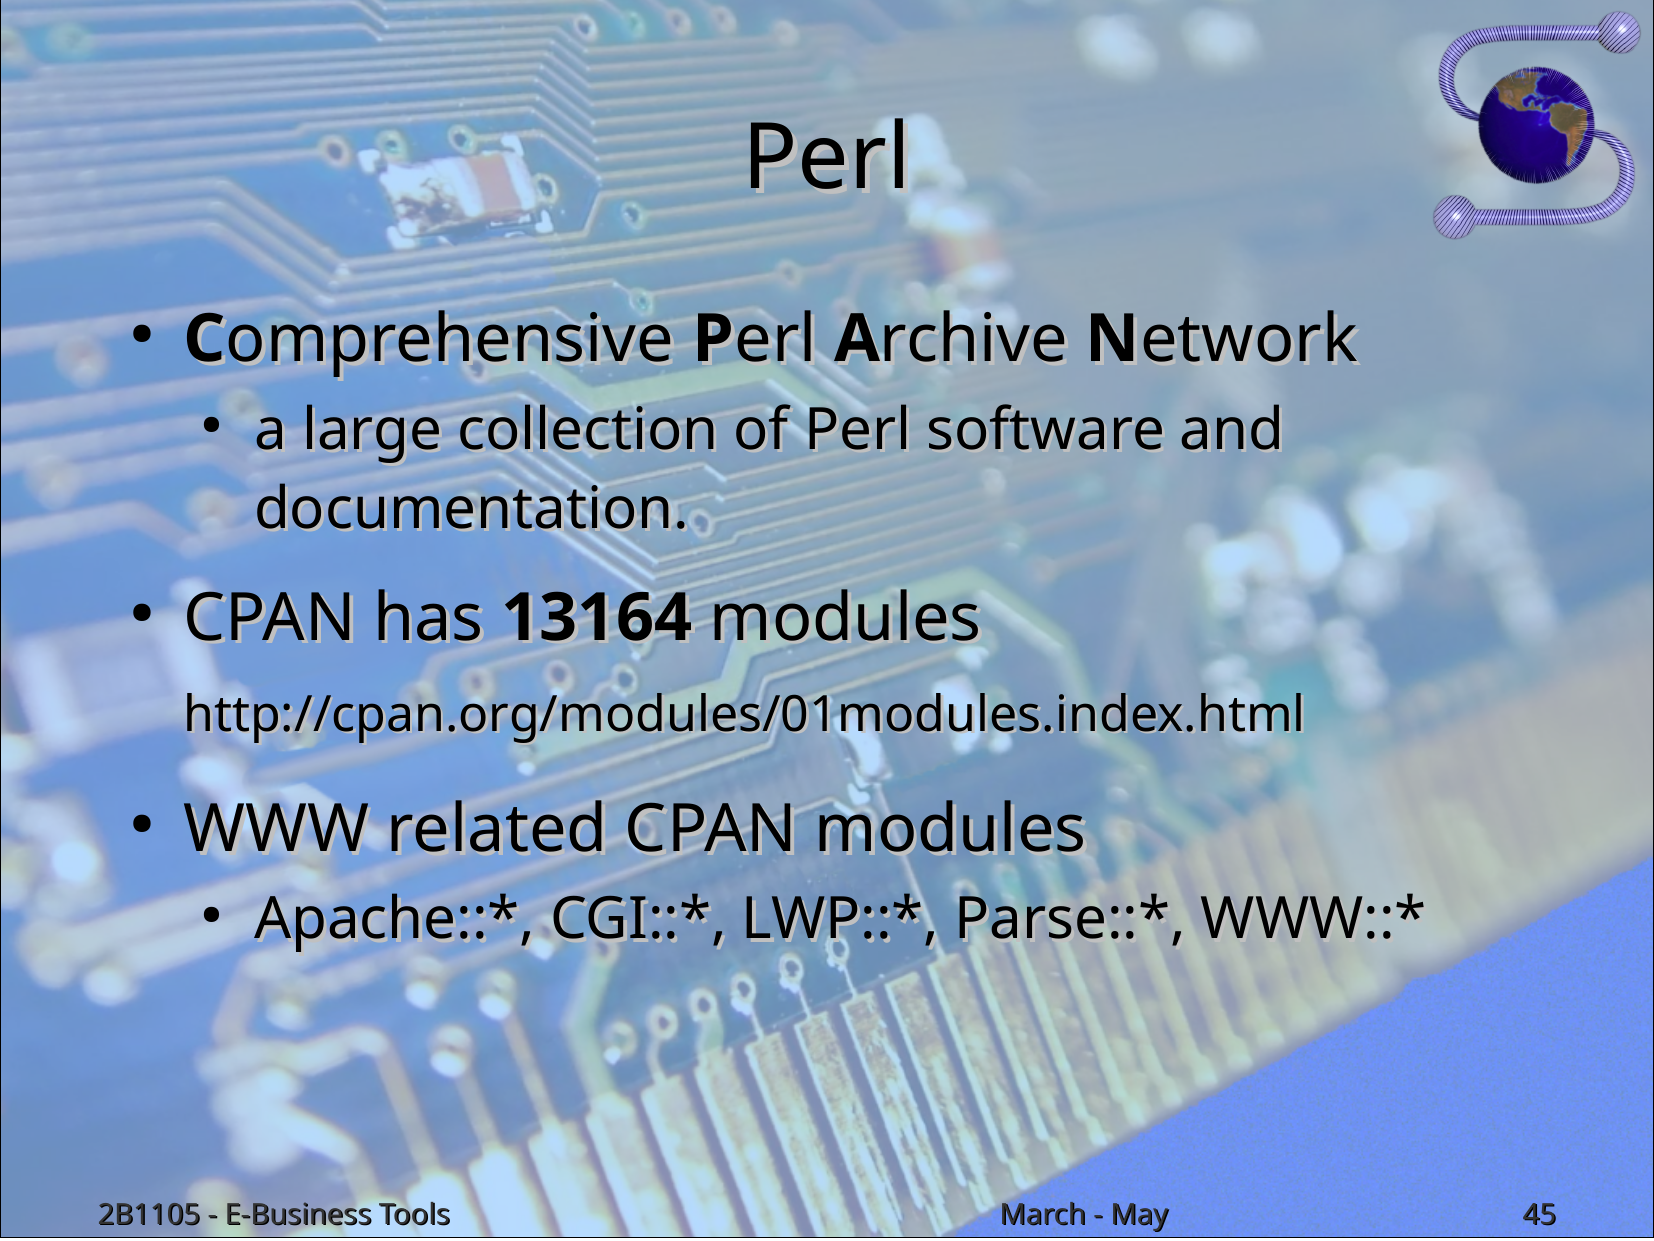

# Perl
Comprehensive Perl Archive Network
a large collection of Perl software and documentation.
CPAN has 13164 modules
http://cpan.org/modules/01modules.index.html
WWW related CPAN modules
Apache::*, CGI::*, LWP::*, Parse::*, WWW::*